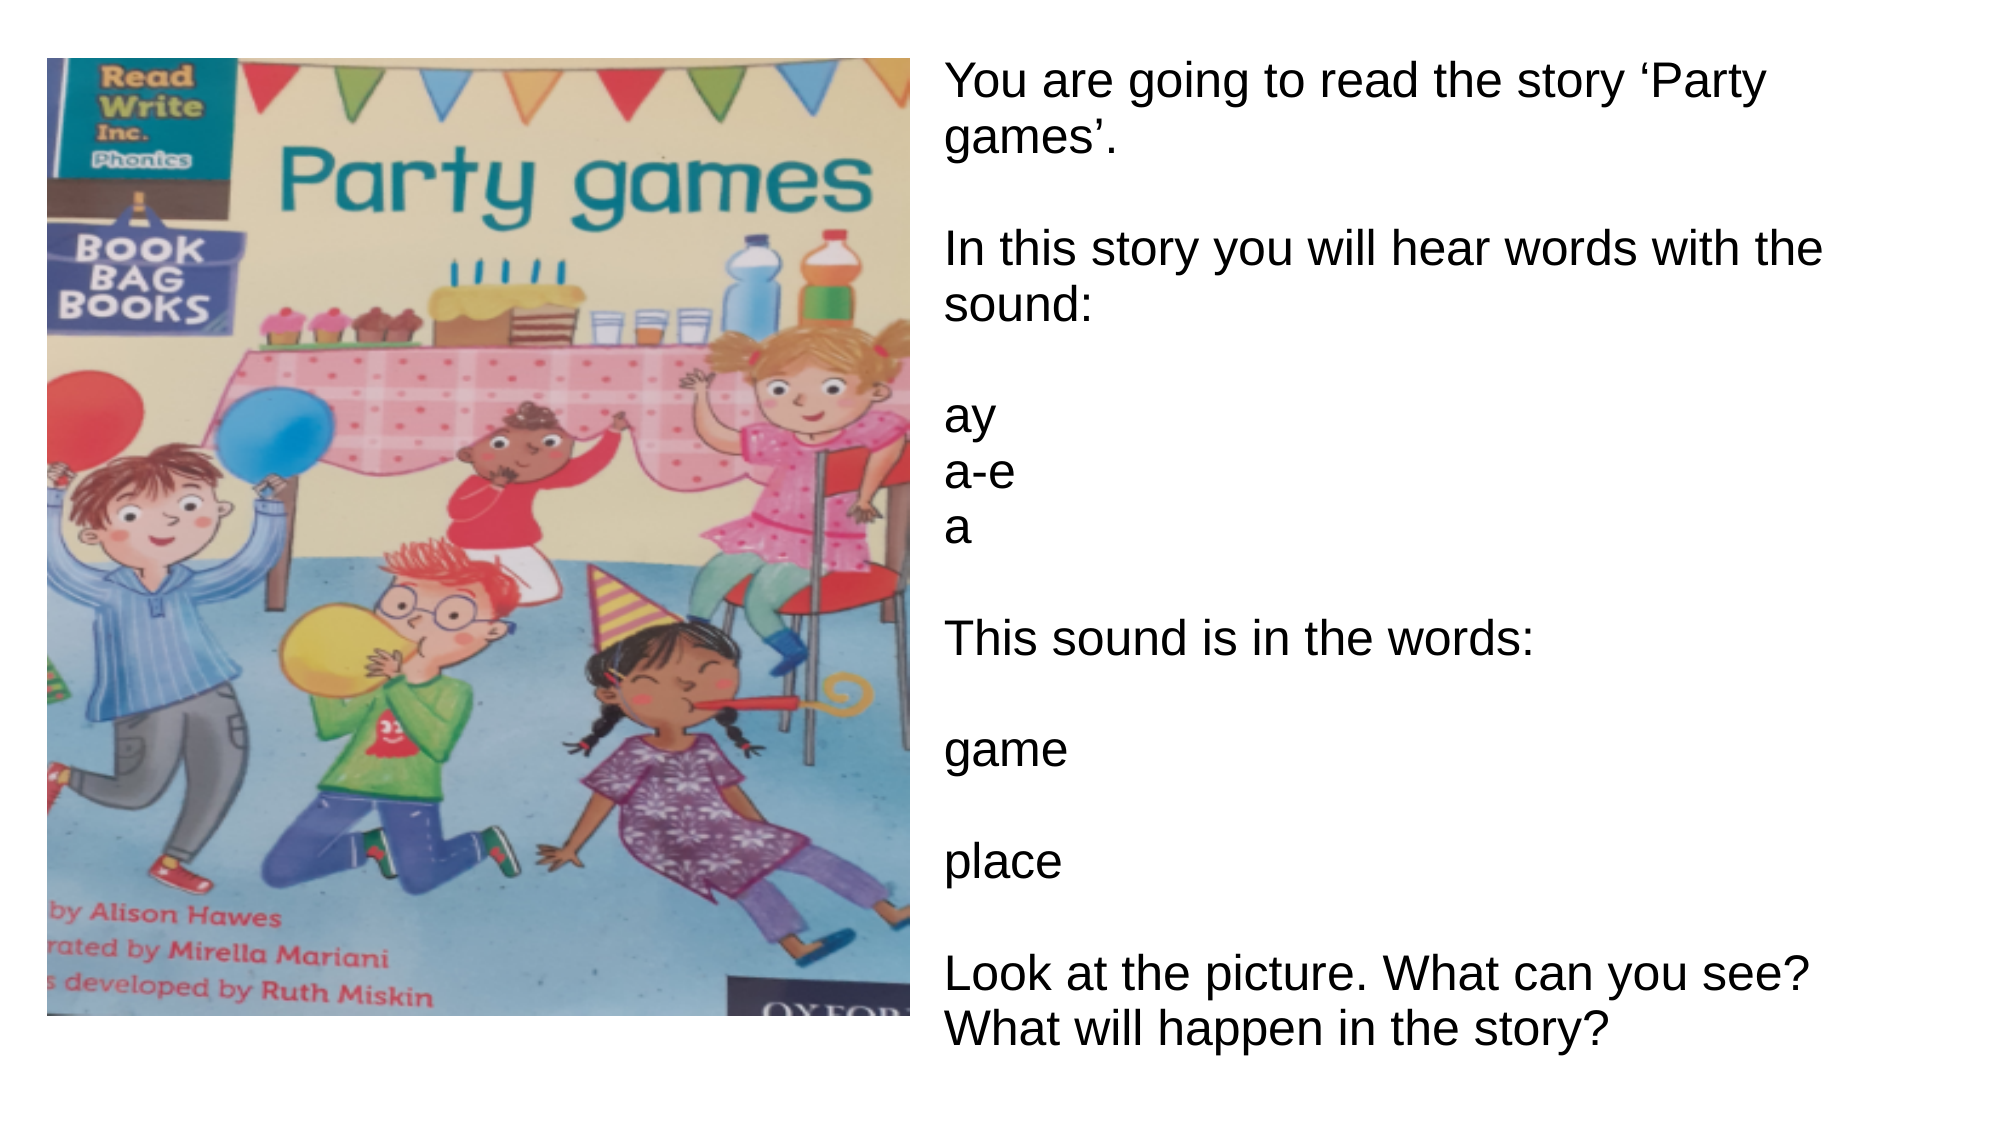

You are going to read the story ‘Party games’.
In this story you will hear words with the sound:
ay
a-e
a
This sound is in the words:
game
place
Look at the picture. What can you see? What will happen in the story?